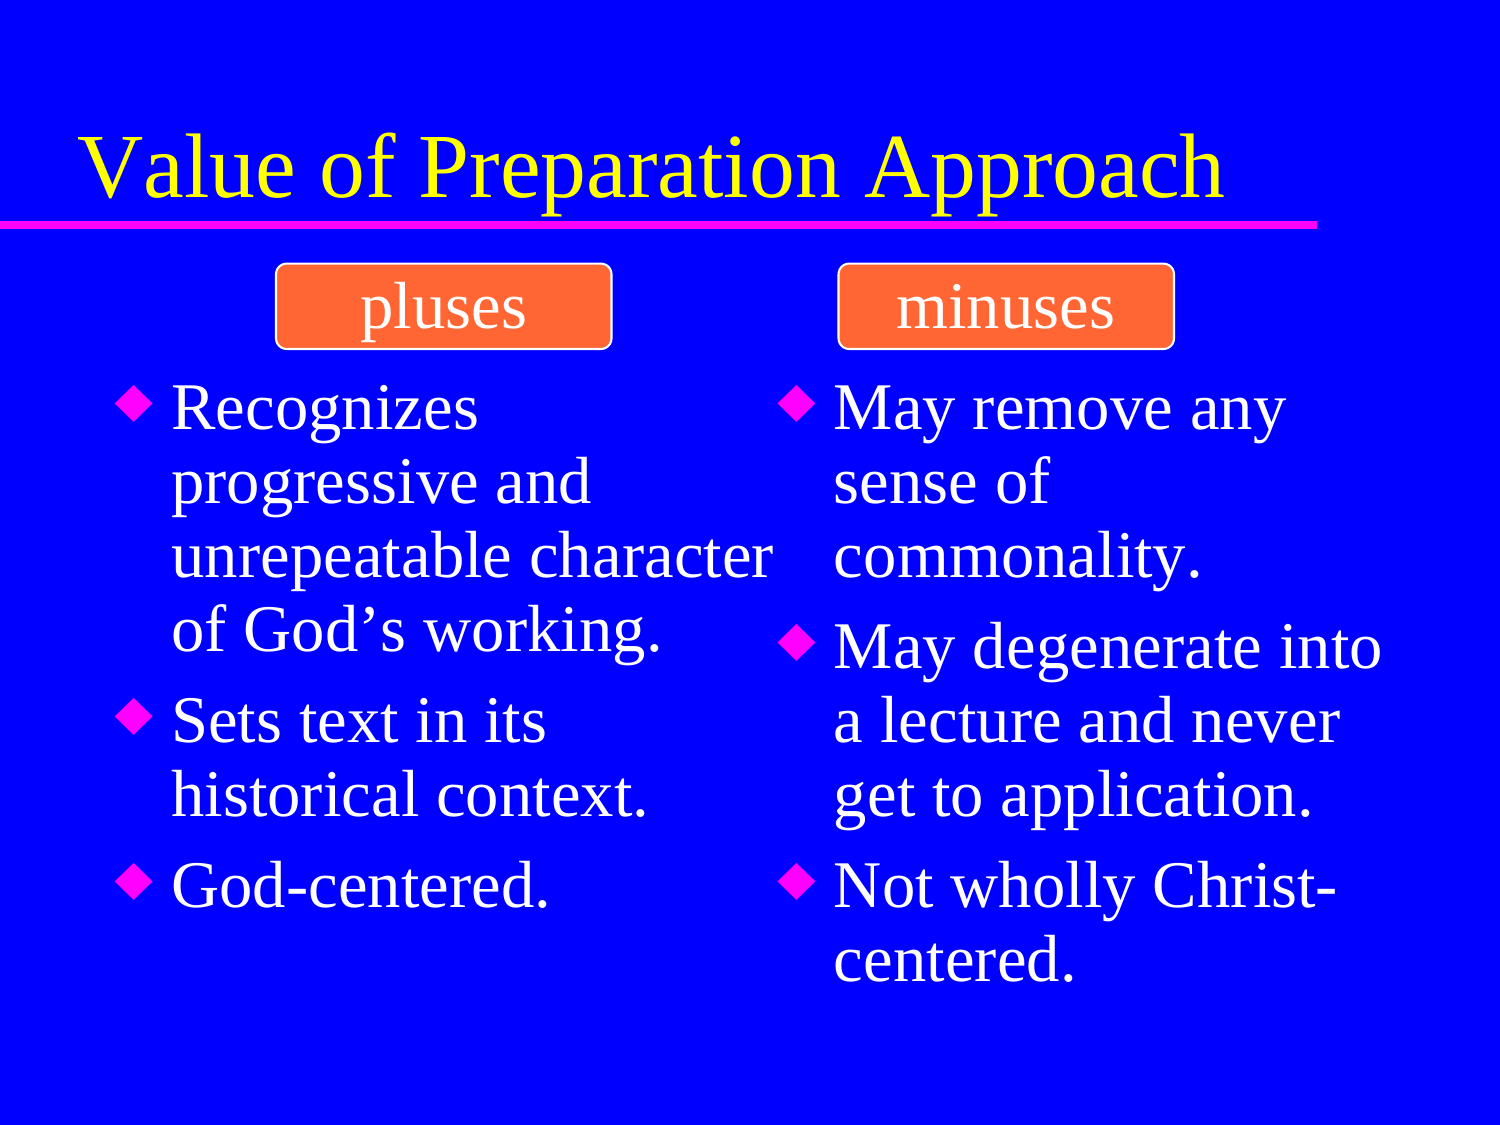

# Value of Preparation Approach
pluses
minuses
Recognizes progressive and unrepeatable character of God’s working.
Sets text in its historical context.
God-centered.
May remove any sense of commonality.
May degenerate into a lecture and never get to application.
Not wholly Christ-centered.